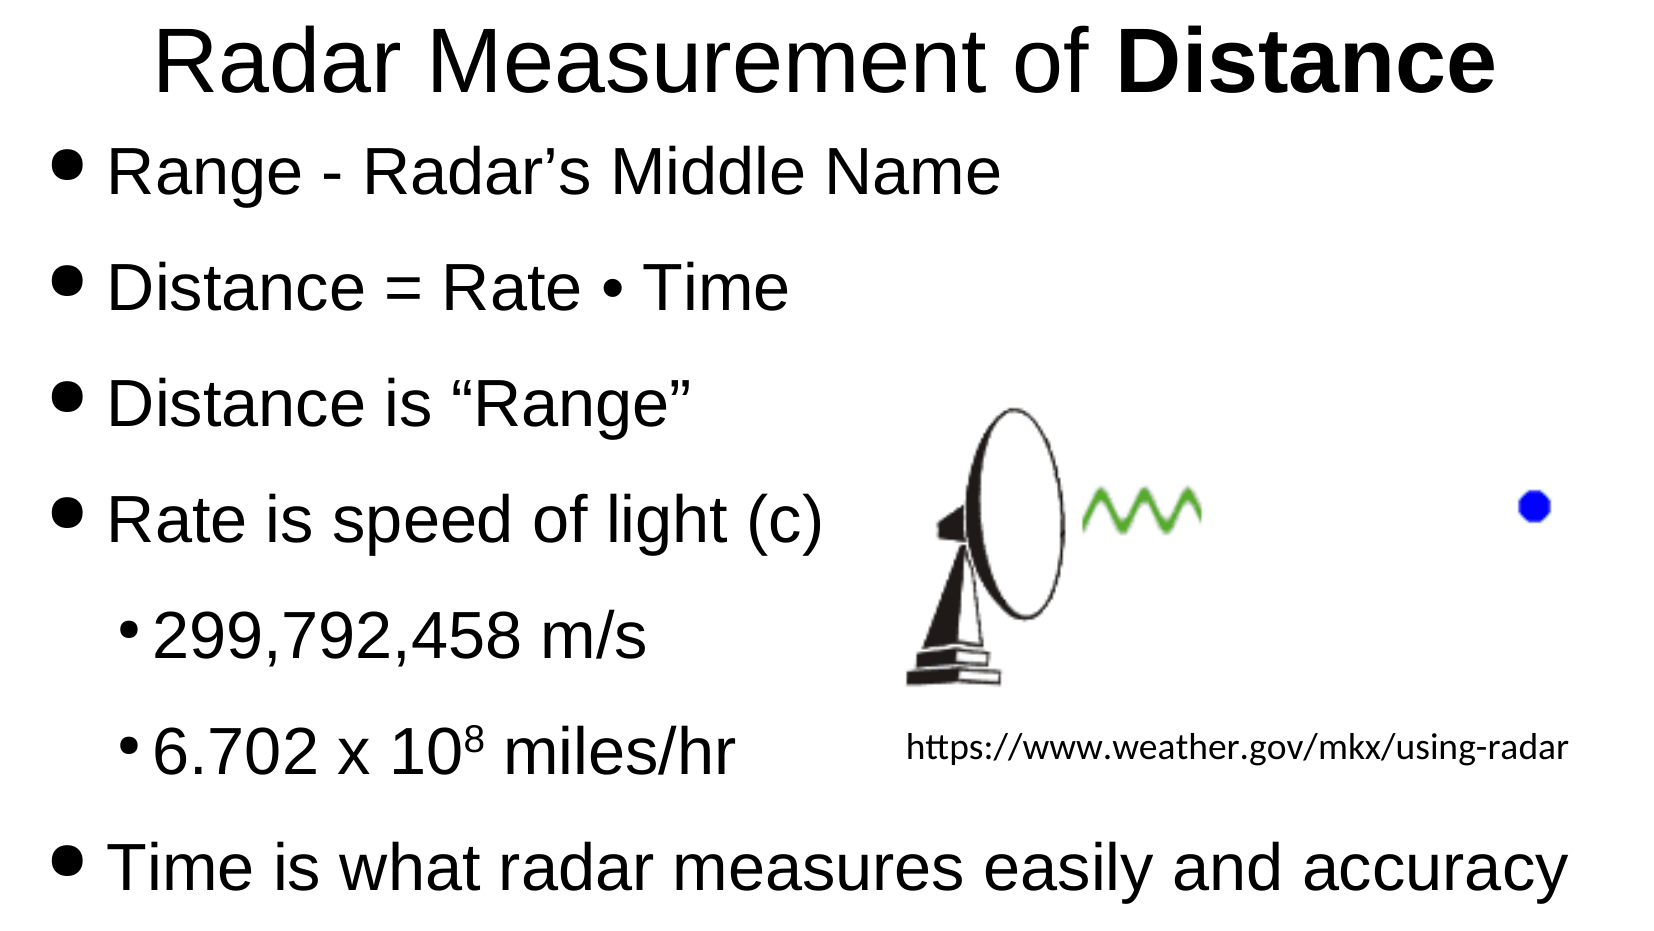

# Radar Measurement of Distance
 Range - Radar’s Middle Name
 Distance = Rate • Time
 Distance is “Range”
 Rate is speed of light (c)
299,792,458 m/s
6.702 x 108 miles/hr
 Time is what radar measures easily and accuracy
https://www.weather.gov/mkx/using-radar